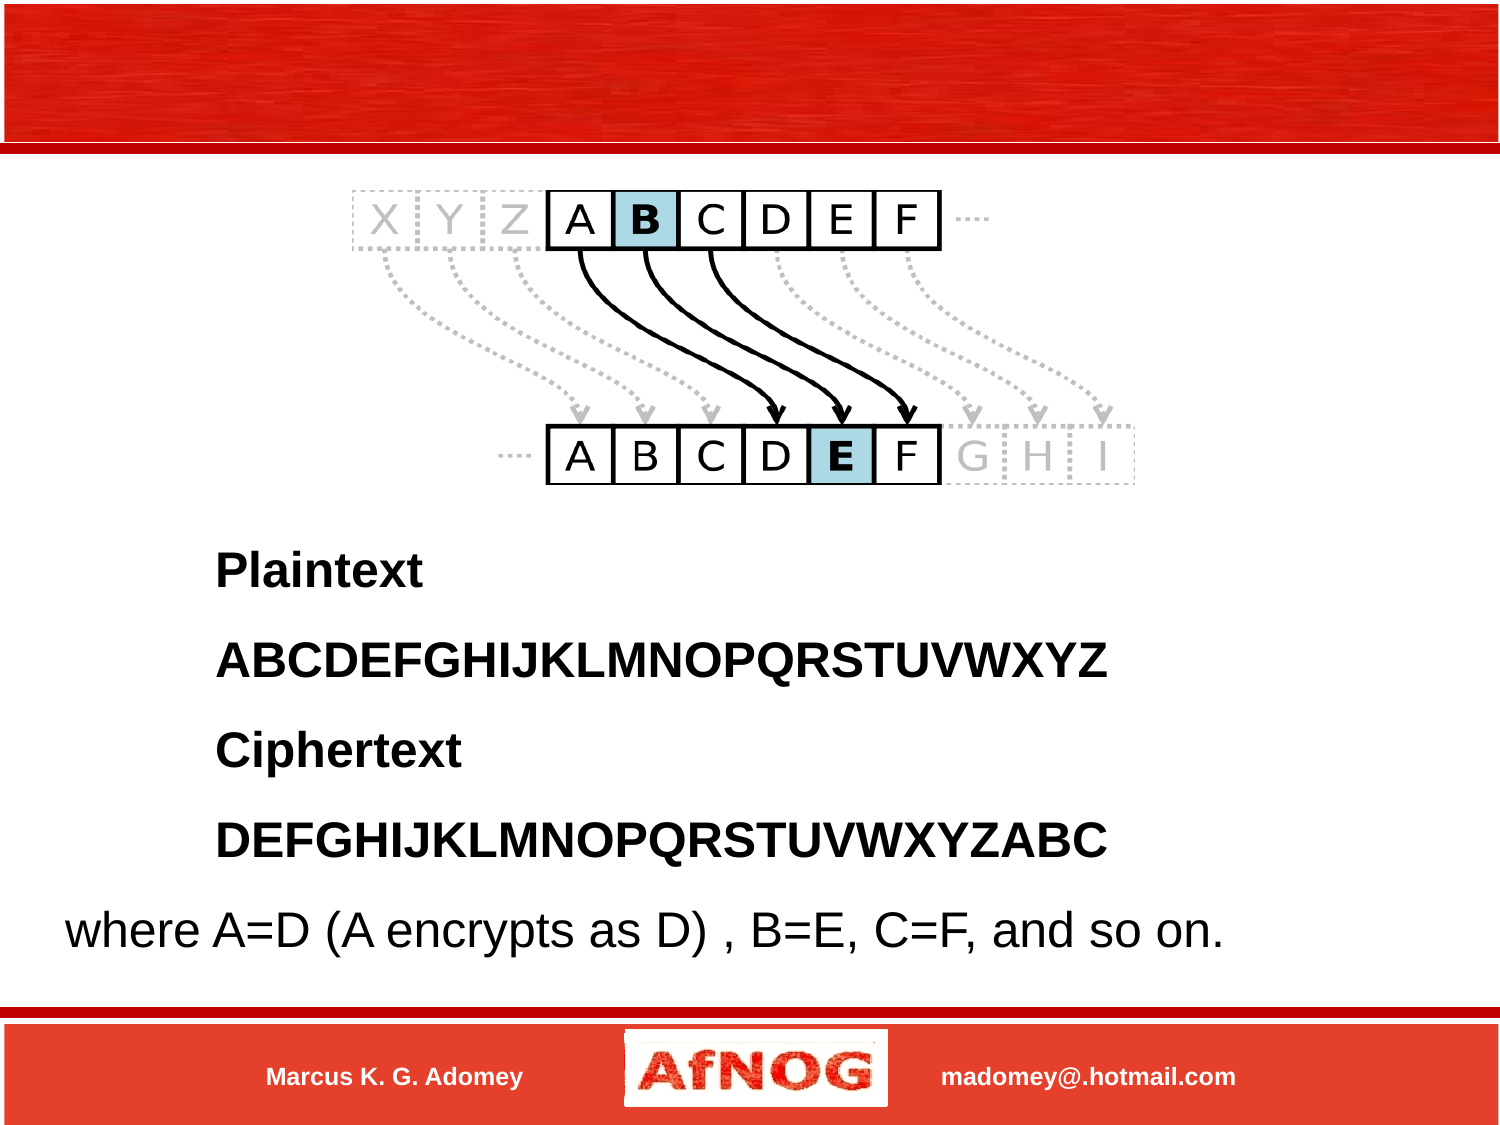

Plaintext		ABCDEFGHIJKLMNOPQRSTUVWXYZ
Ciphertext 	DEFGHIJKLMNOPQRSTUVWXYZABC
where A=D (A encrypts as D) , B=E, C=F, and so on.